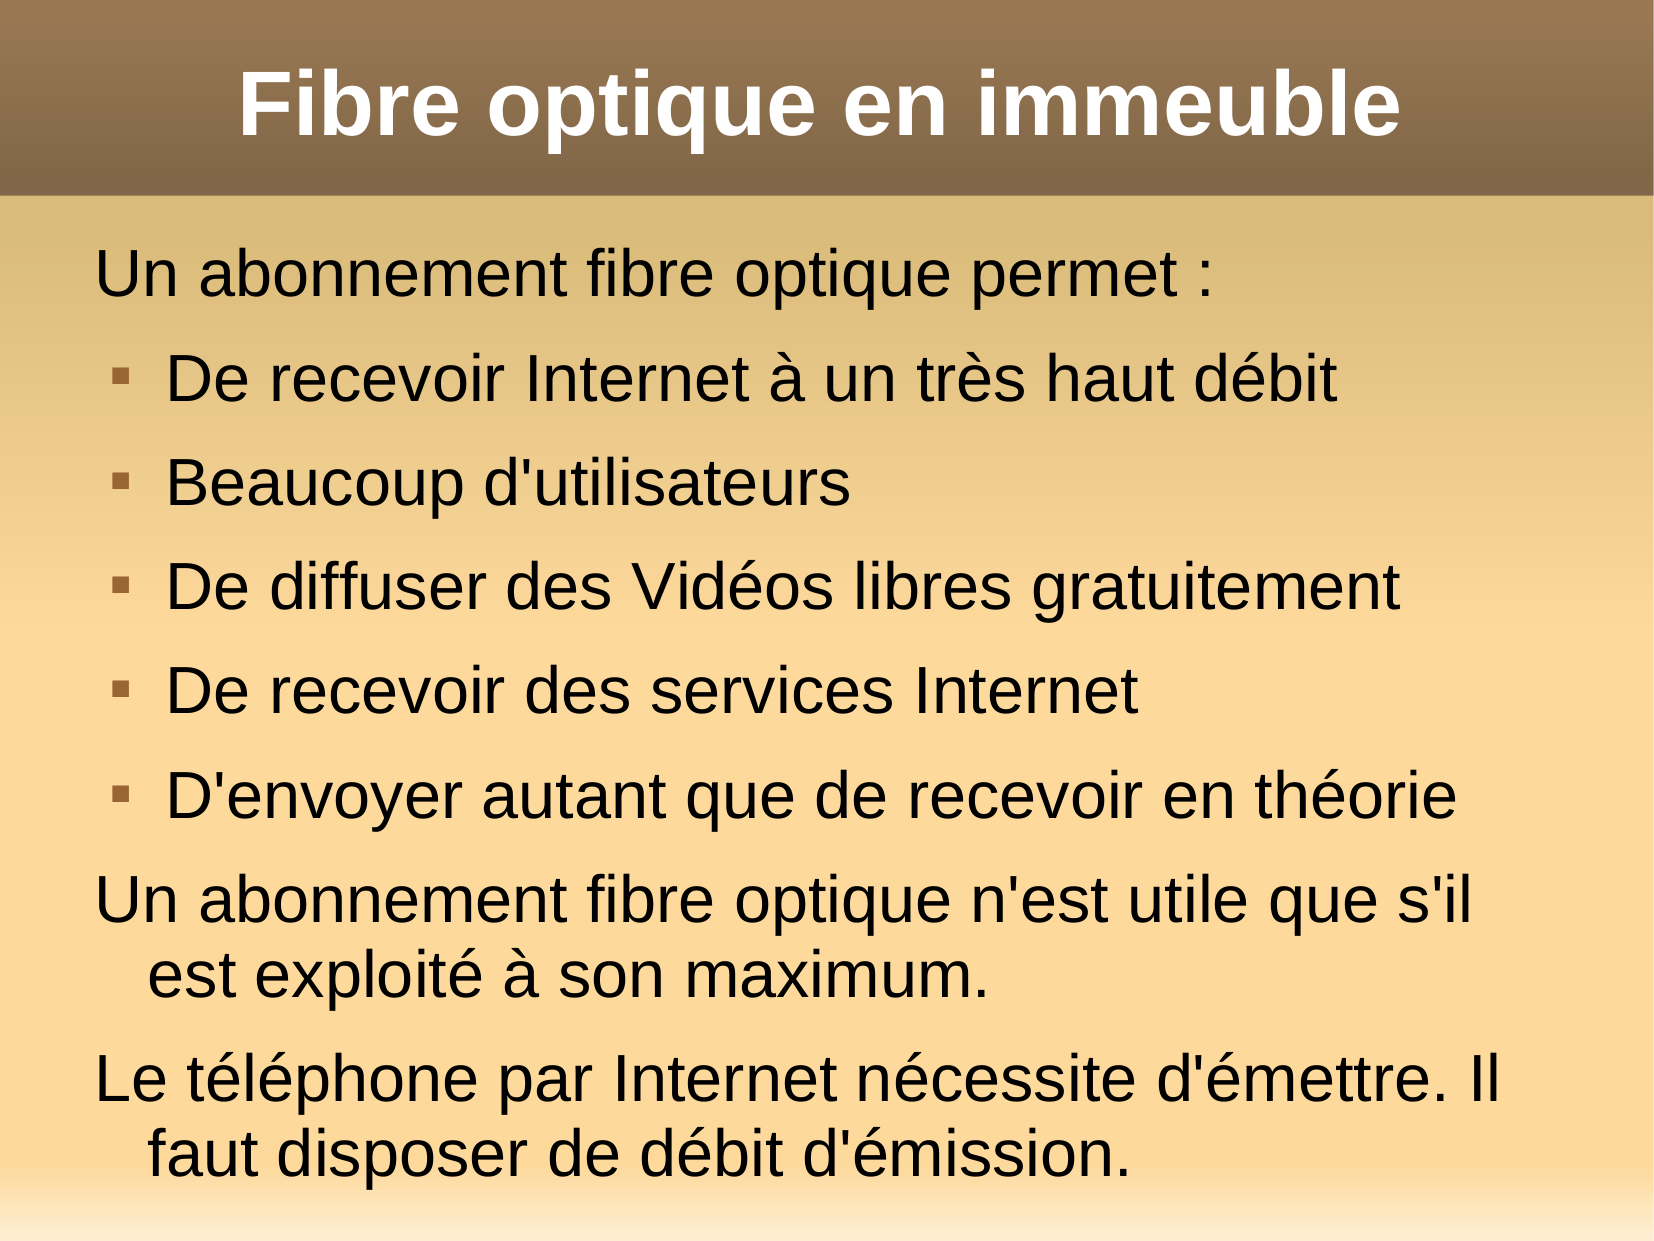

# Fibre optique en immeuble
Un abonnement fibre optique permet :
De recevoir Internet à un très haut débit
Beaucoup d'utilisateurs
De diffuser des Vidéos libres gratuitement
De recevoir des services Internet
D'envoyer autant que de recevoir en théorie
Un abonnement fibre optique n'est utile que s'il est exploité à son maximum.
Le téléphone par Internet nécessite d'émettre. Il faut disposer de débit d'émission.